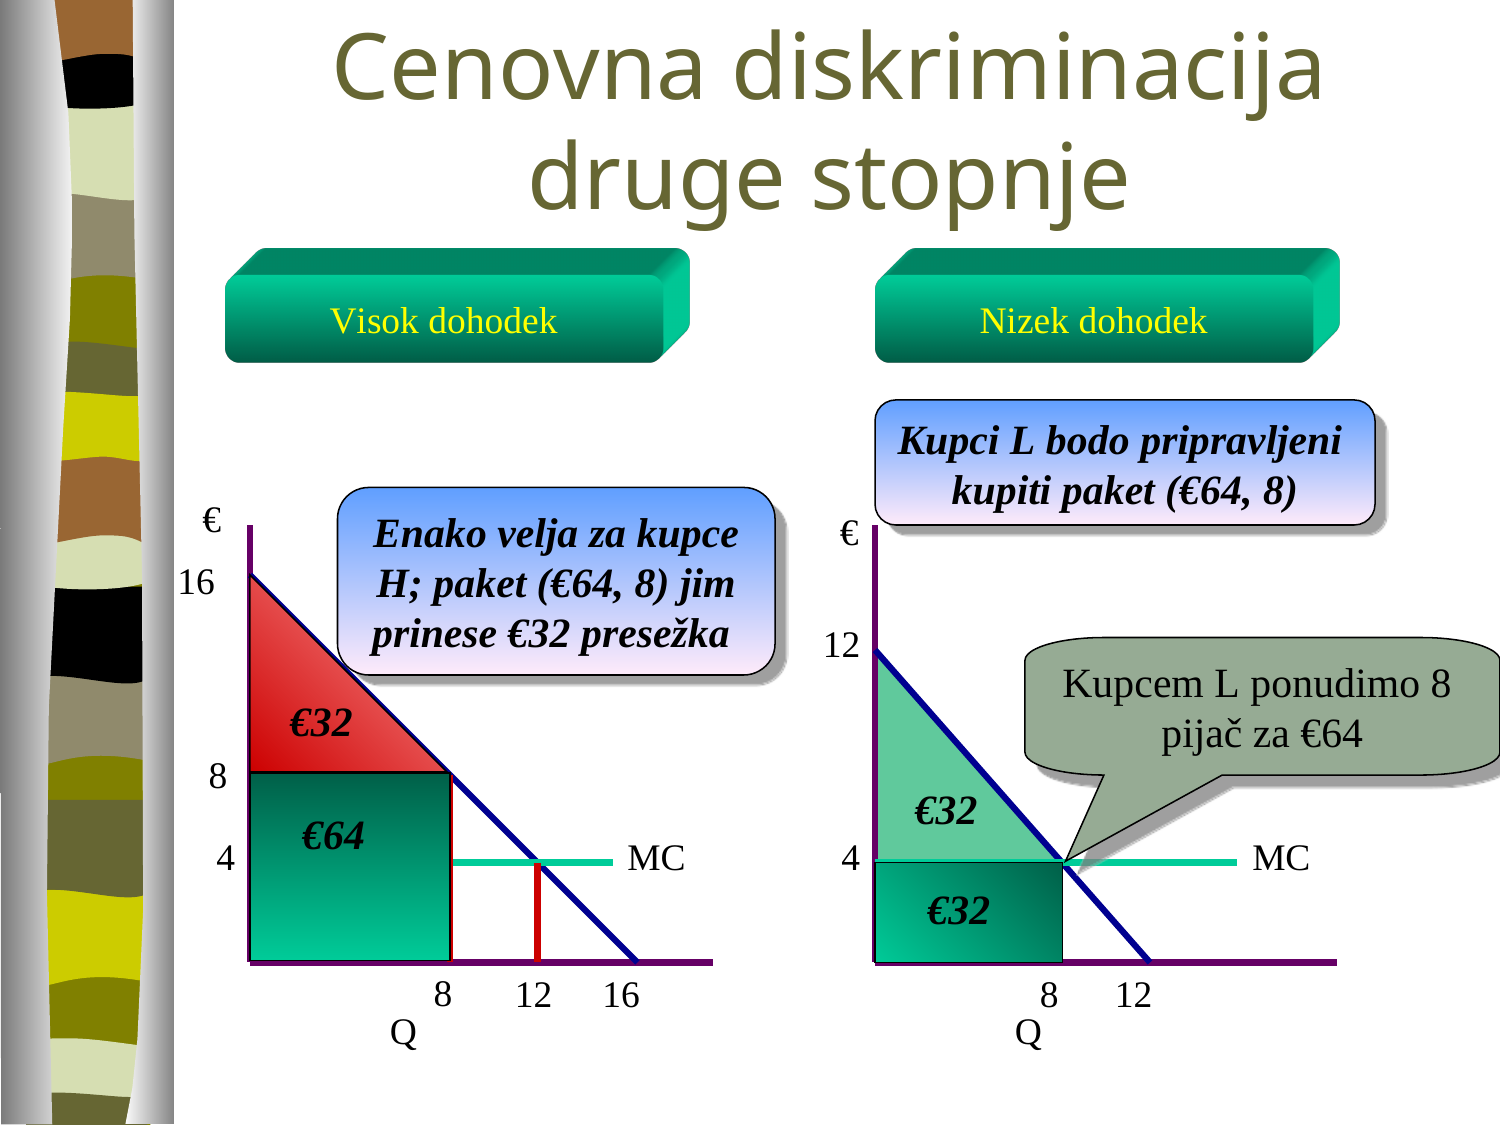

# Cenovna diskriminacija druge stopnje
Visok dohodek
Nizek dohodek
Kupci L bodo pripravljeni
kupiti paket (€64, 8)
€
Enako velja za kupce
H; paket (€64, 8) jim
prinese €32 presežka
€
16
12
Kupcem L ponudimo 8
pijač za €64
€32
8
€32
€32
€64
4
MC
4
MC
€32
€32
8
12
16
8
12
Q
Q